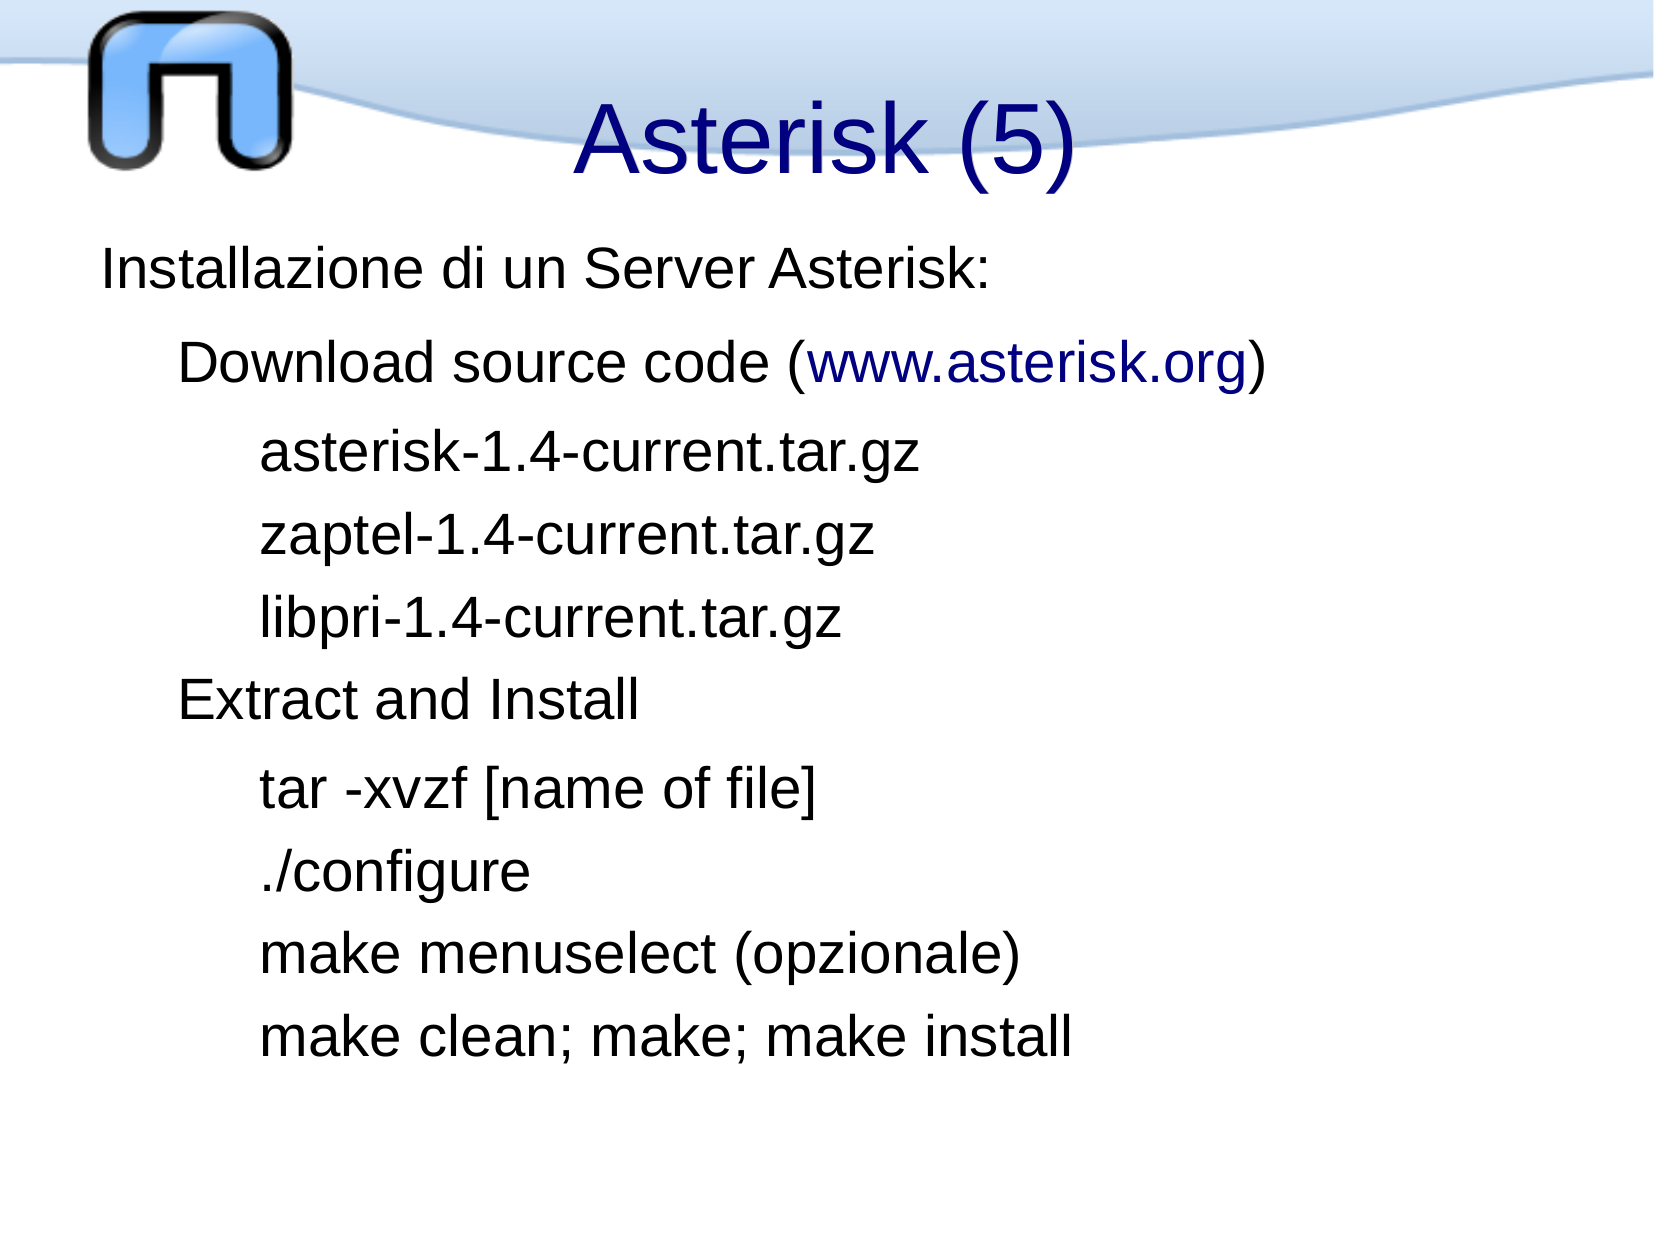

# Asterisk (5)
Installazione di un Server Asterisk:
Download source code (www.asterisk.org)
asterisk-1.4-current.tar.gz
zaptel-1.4-current.tar.gz
libpri-1.4-current.tar.gz
Extract and Install
tar -xvzf [name of file]
./configure
make menuselect (opzionale)
make clean; make; make install